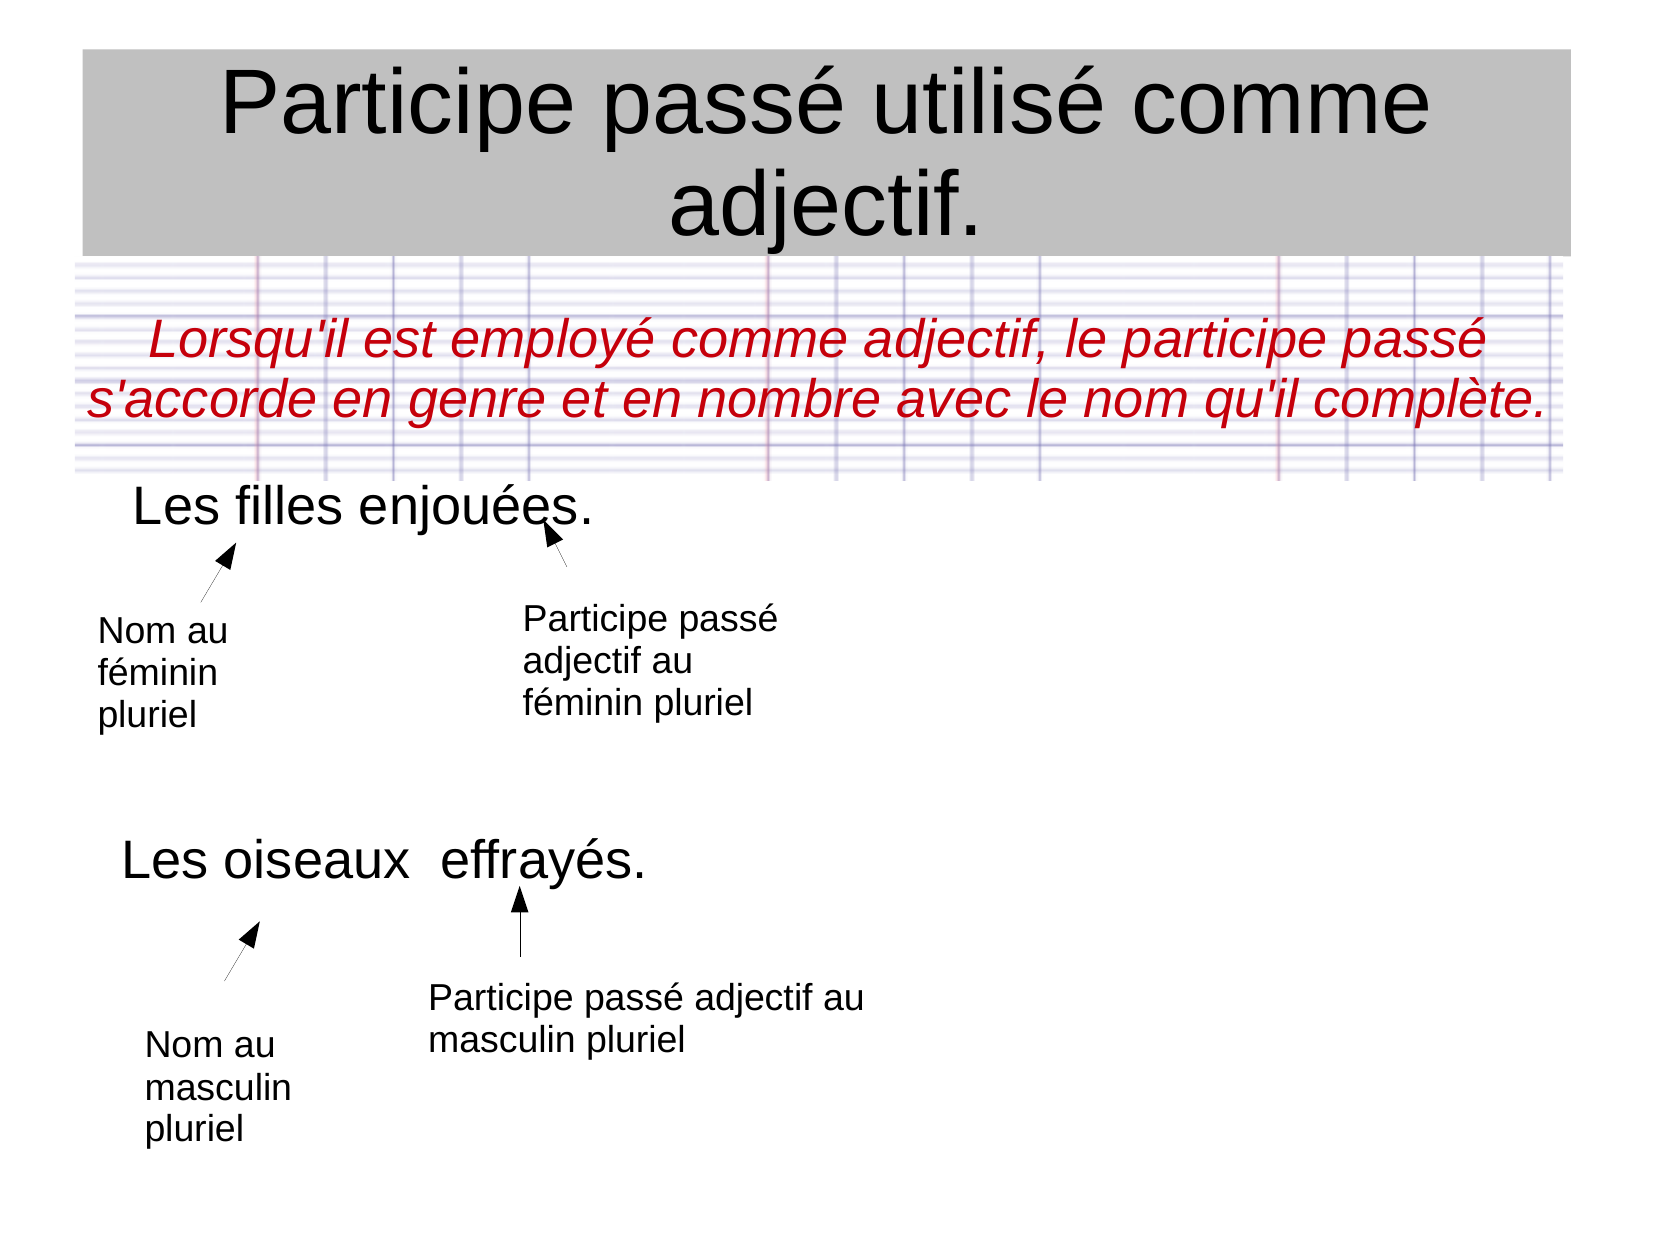

# Participe passé utilisé comme adjectif.
Lorsqu'il est employé comme adjectif, le participe passé s'accorde en genre et en nombre avec le nom qu'il complète.
Les filles enjouées.
Participe passé adjectif au féminin pluriel
Nom au féminin pluriel
Les oiseaux effrayés.
Participe passé adjectif au masculin pluriel
Nom au masculin pluriel